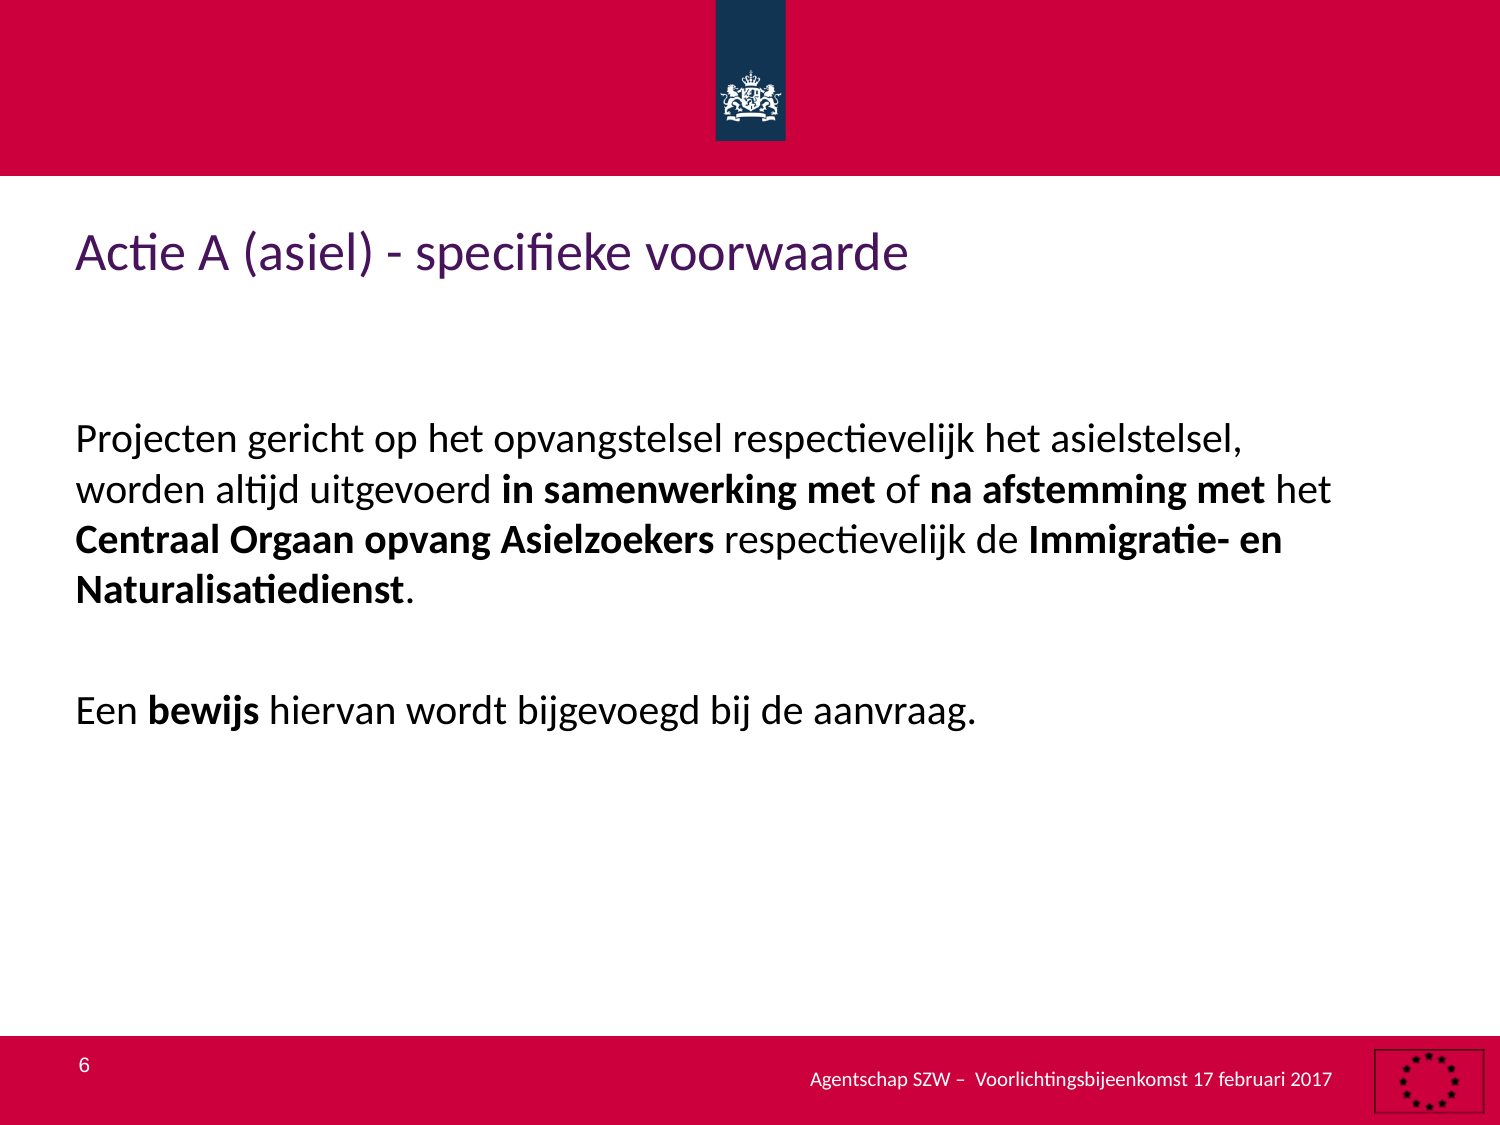

Actie A (asiel) - specifieke voorwaarde
# Projecten gericht op het opvangstelsel respectievelijk het asielstelsel, worden altijd uitgevoerd in samenwerking met of na afstemming met het Centraal Orgaan opvang Asielzoekers respectievelijk de Immigratie- en Naturalisatiedienst.
Een bewijs hiervan wordt bijgevoegd bij de aanvraag.
6
Agentschap SZW – Voorlichtingsbijeenkomst 17 februari 2017